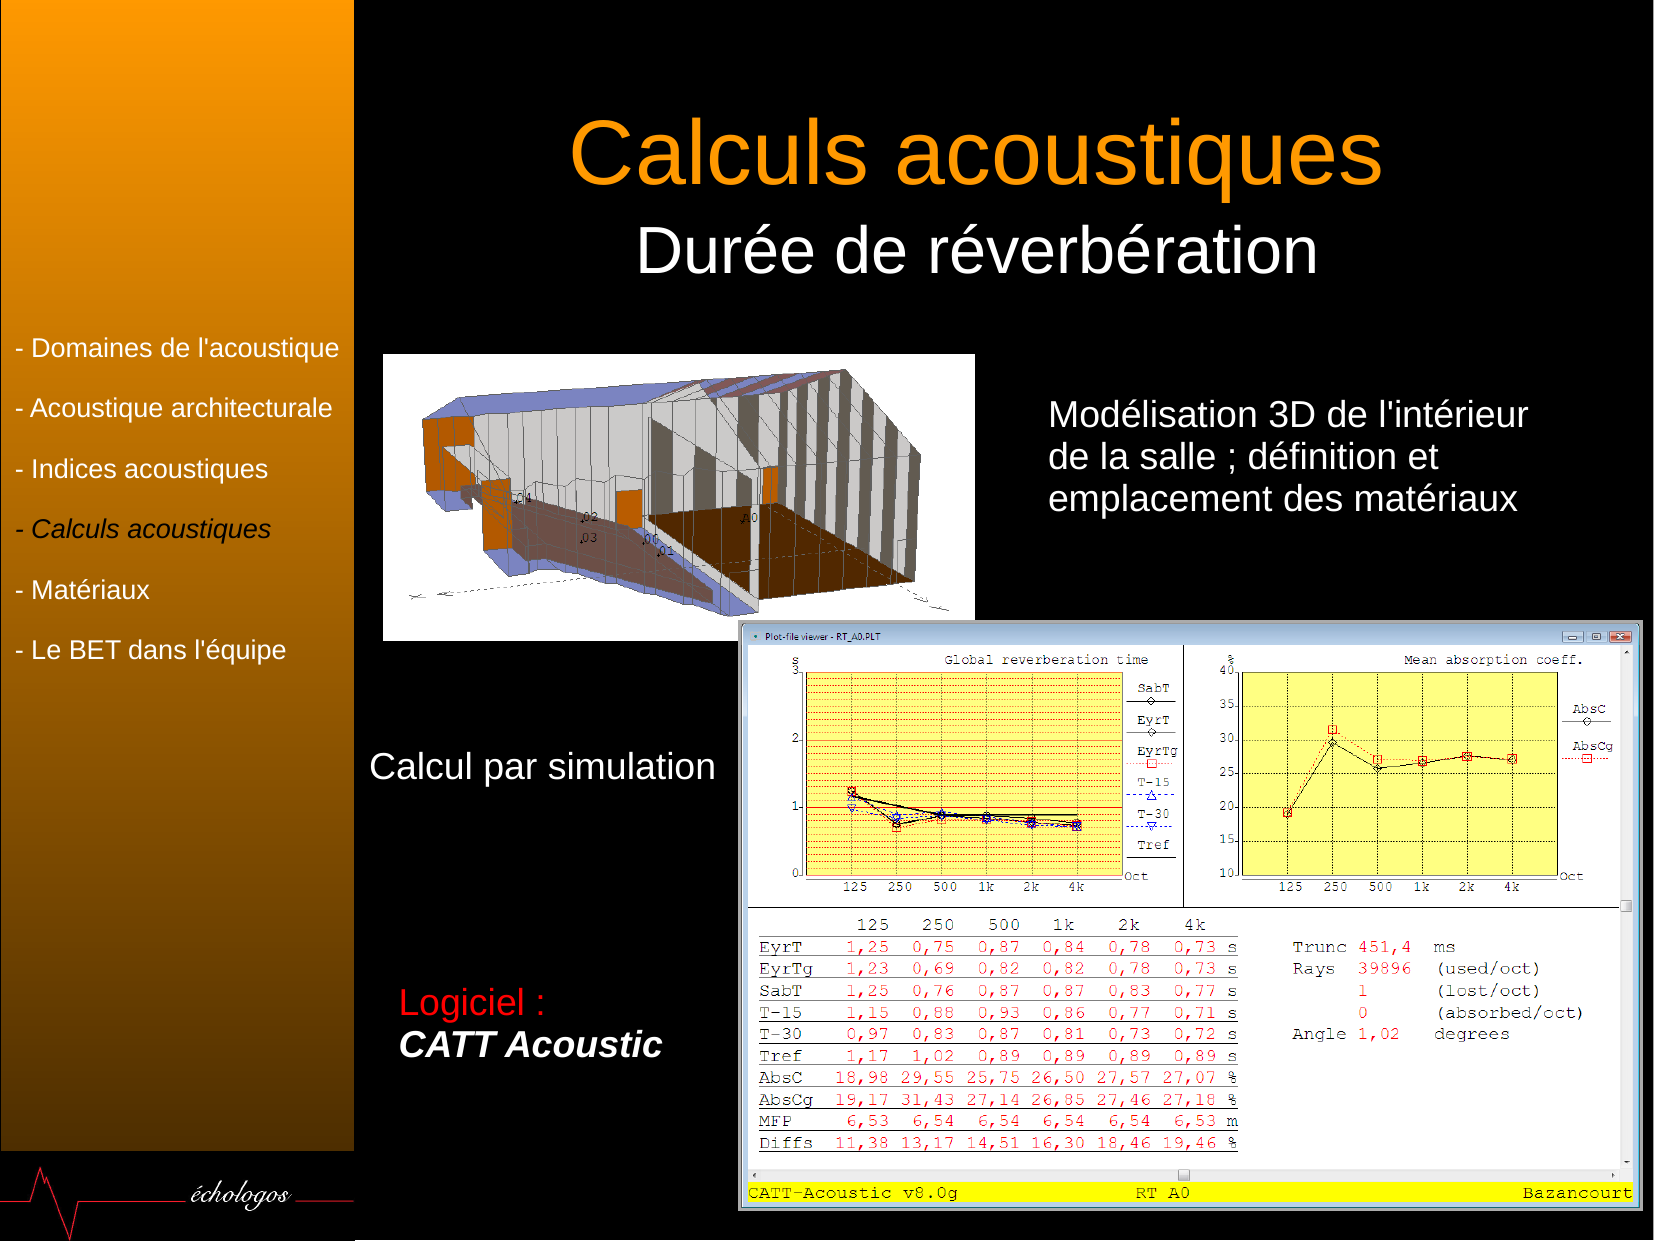

# Calculs acoustiques
Durée de réverbération
- Domaines de l'acoustique
- Acoustique architecturale
- Indices acoustiques
- Calculs acoustiques
- Matériaux
- Le BET dans l'équipe
Modélisation 3D de l'intérieur de la salle ; définition et emplacement des matériaux
Calcul par simulation
Logiciel :
CATT Acoustic